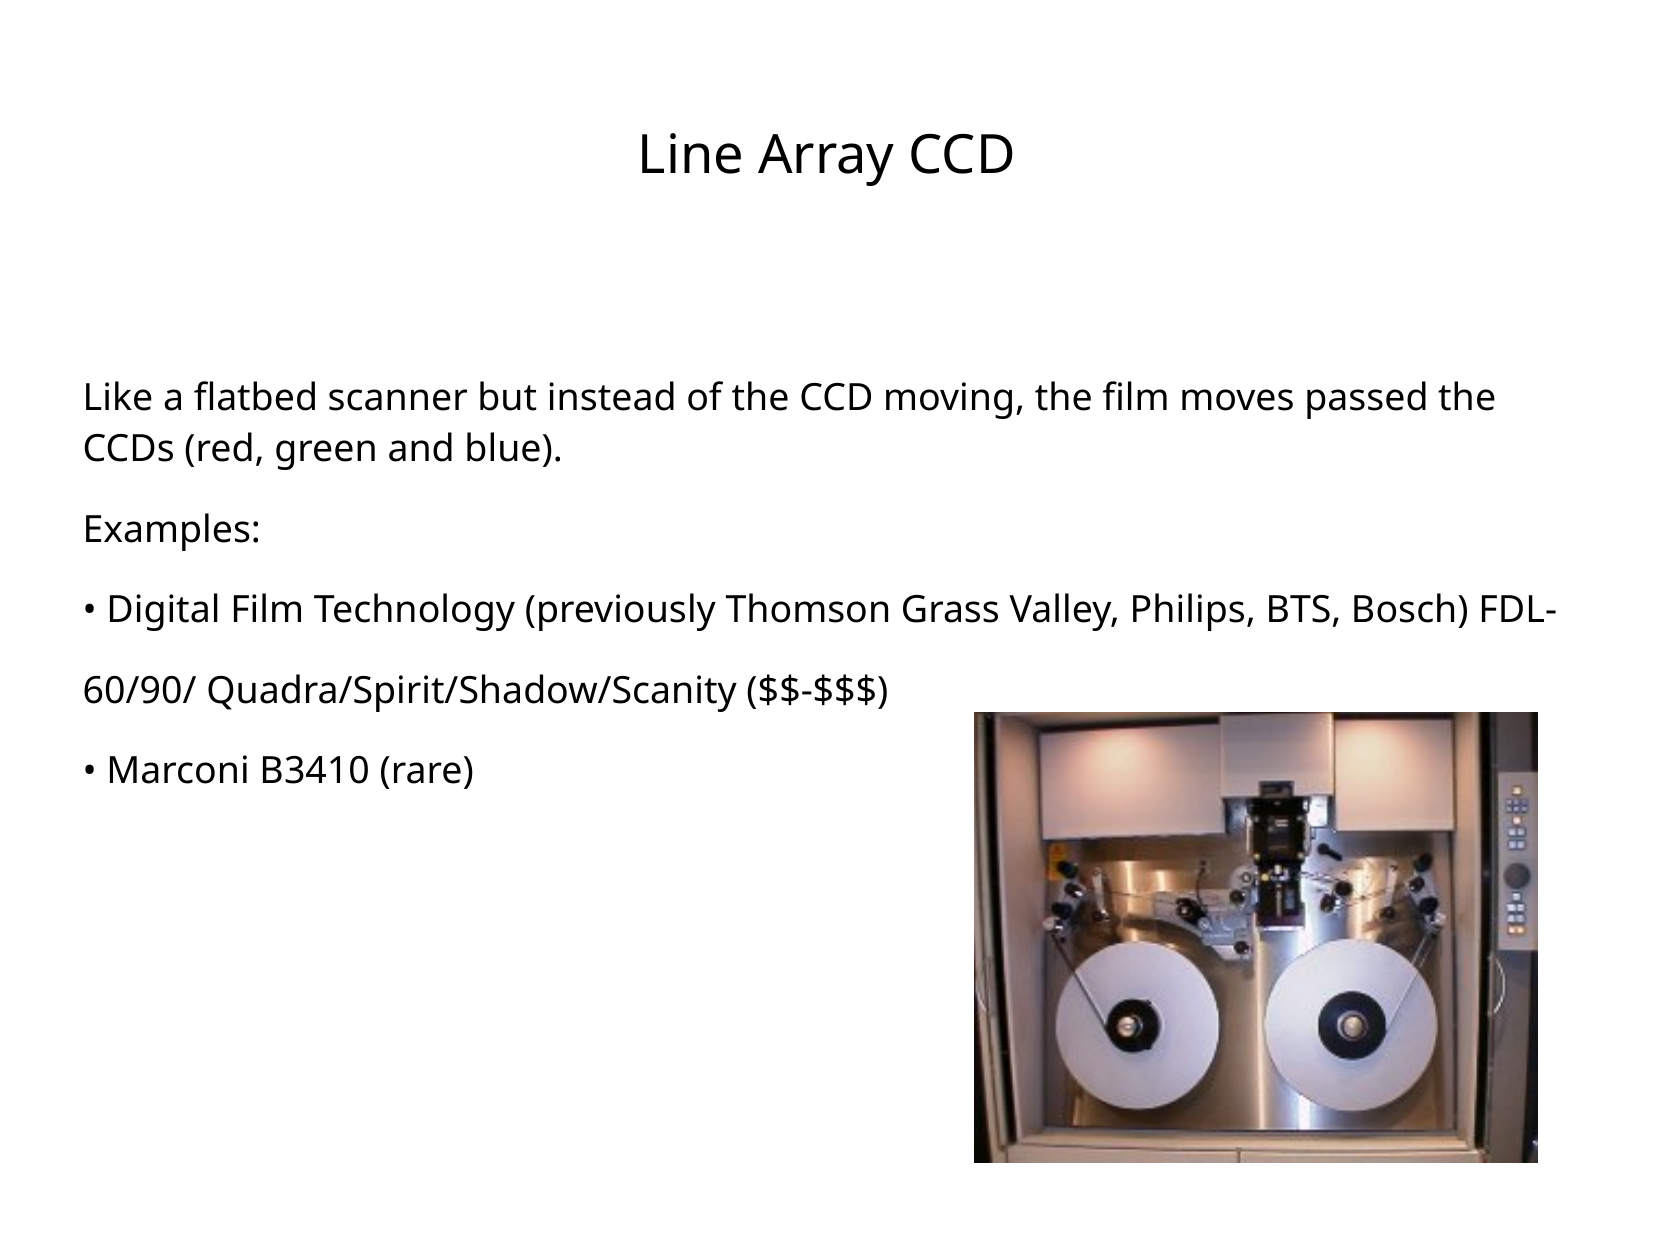

# Line Array CCD
Like a flatbed scanner but instead of the CCD moving, the film moves passed the CCDs (red, green and blue).
Examples:
• Digital Film Technology (previously Thomson Grass Valley, Philips, BTS, Bosch) FDL-
60/90/ Quadra/Spirit/Shadow/Scanity ($$-$$$)
• Marconi B3410 (rare)